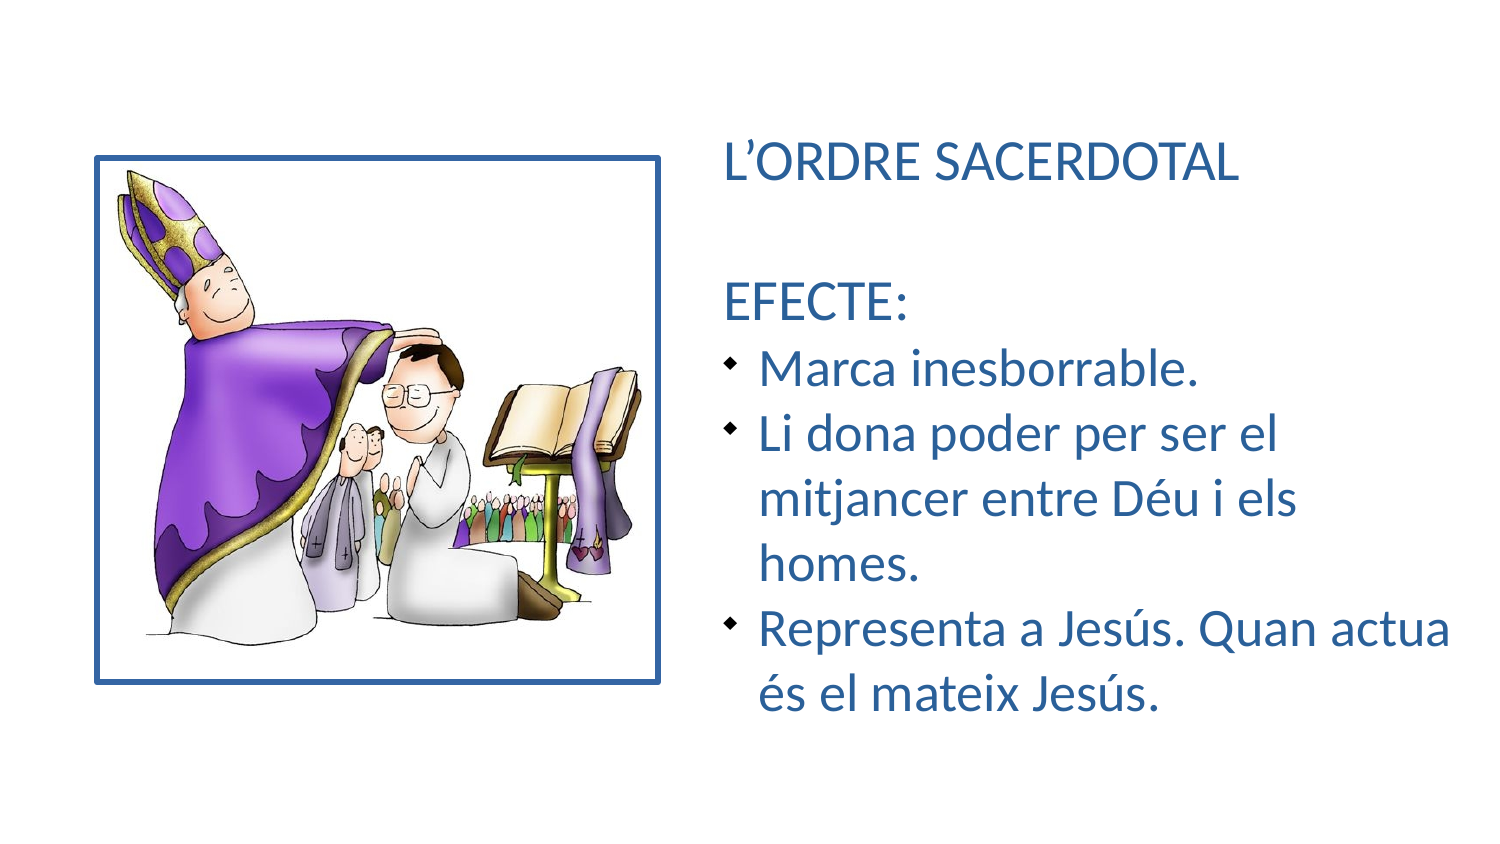

L’ORDRE SACERDOTAL
EFECTE:
Marca inesborrable.
Li dona poder per ser el mitjancer entre Déu i els homes.
Representa a Jesús. Quan actua és el mateix Jesús.